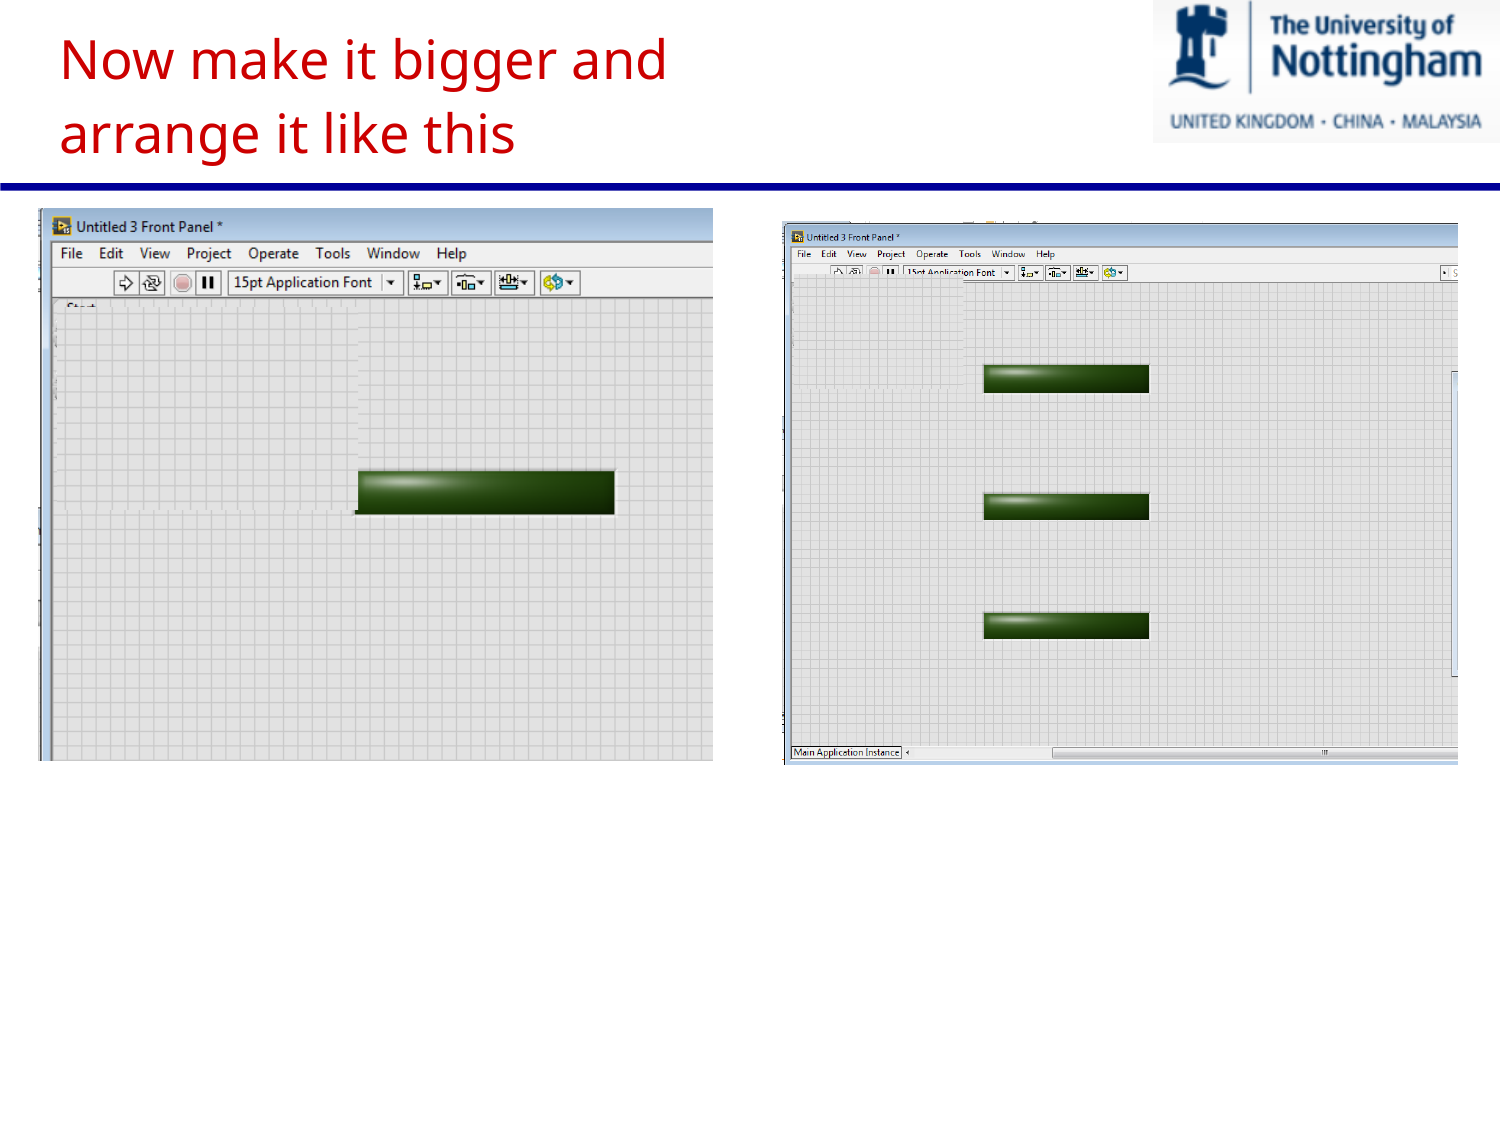

# Now make it bigger and arrange it like this